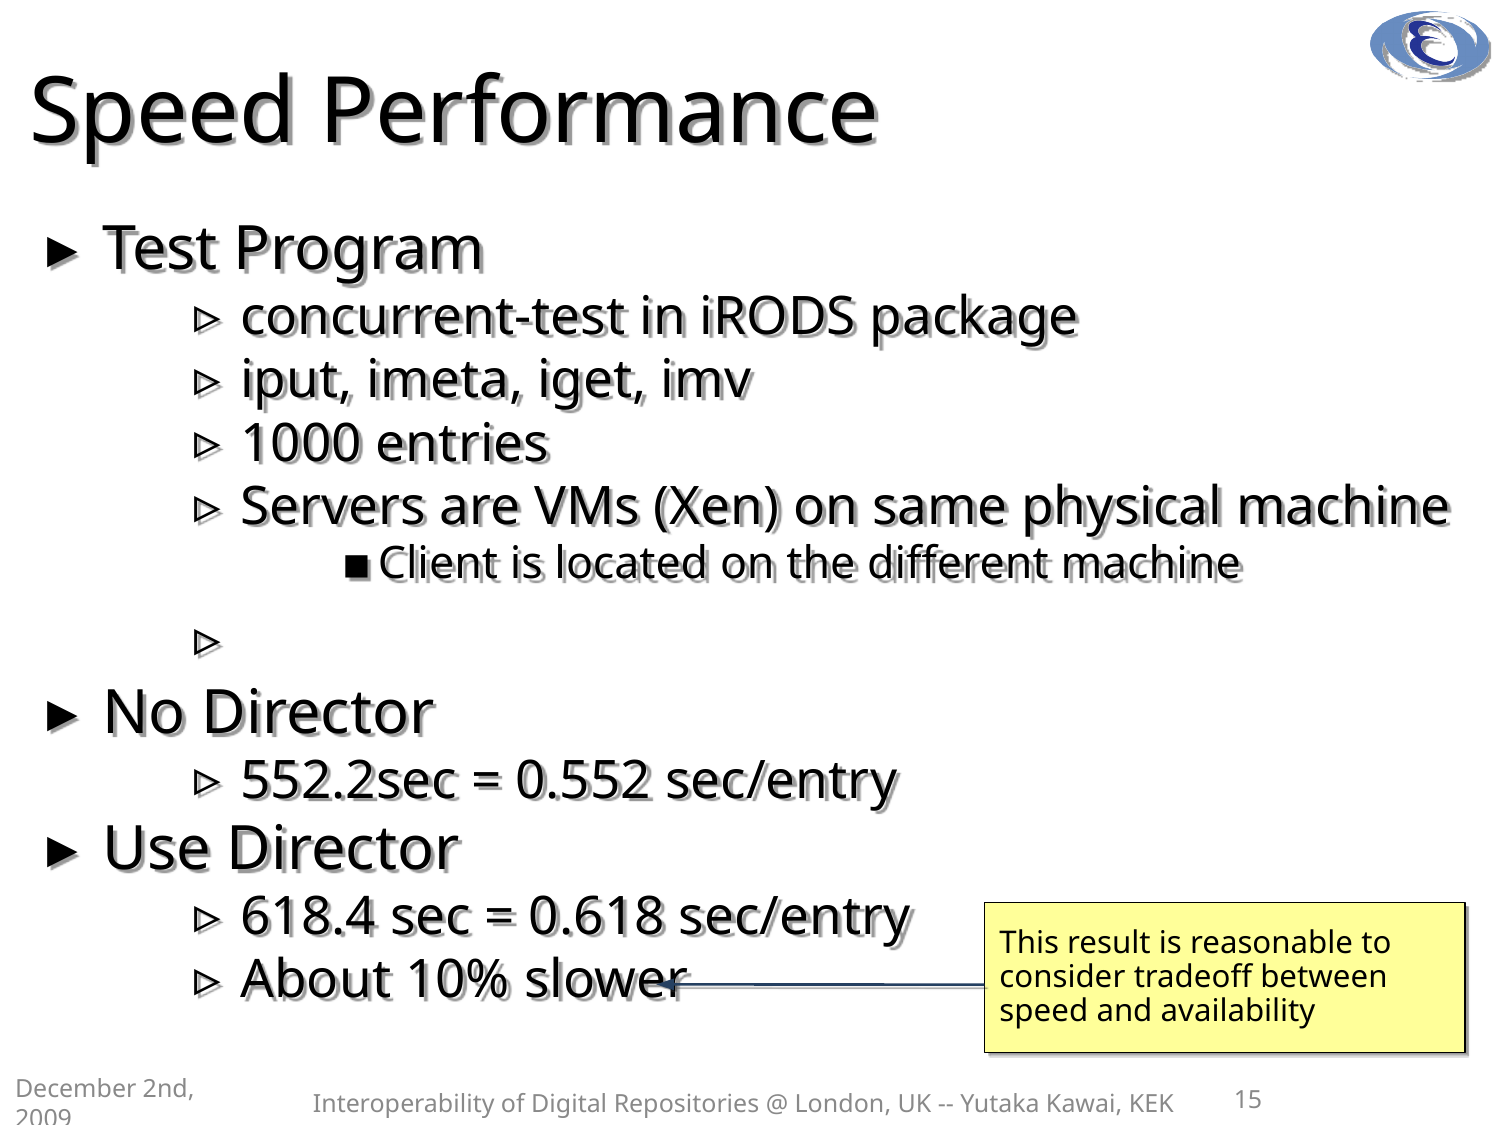

# Speed Performance
Test Program
concurrent-test in iRODS package
iput, imeta, iget, imv
1000 entries
Servers are VMs (Xen) on same physical machine
Client is located on the different machine
No Director
552.2sec = 0.552 sec/entry
Use Director
618.4 sec = 0.618 sec/entry
About 10% slower
This result is reasonable to consider tradeoff between speed and availability
December 2nd, 2009
Interoperability of Digital Repositories @ London, UK -- Yutaka Kawai, KEK